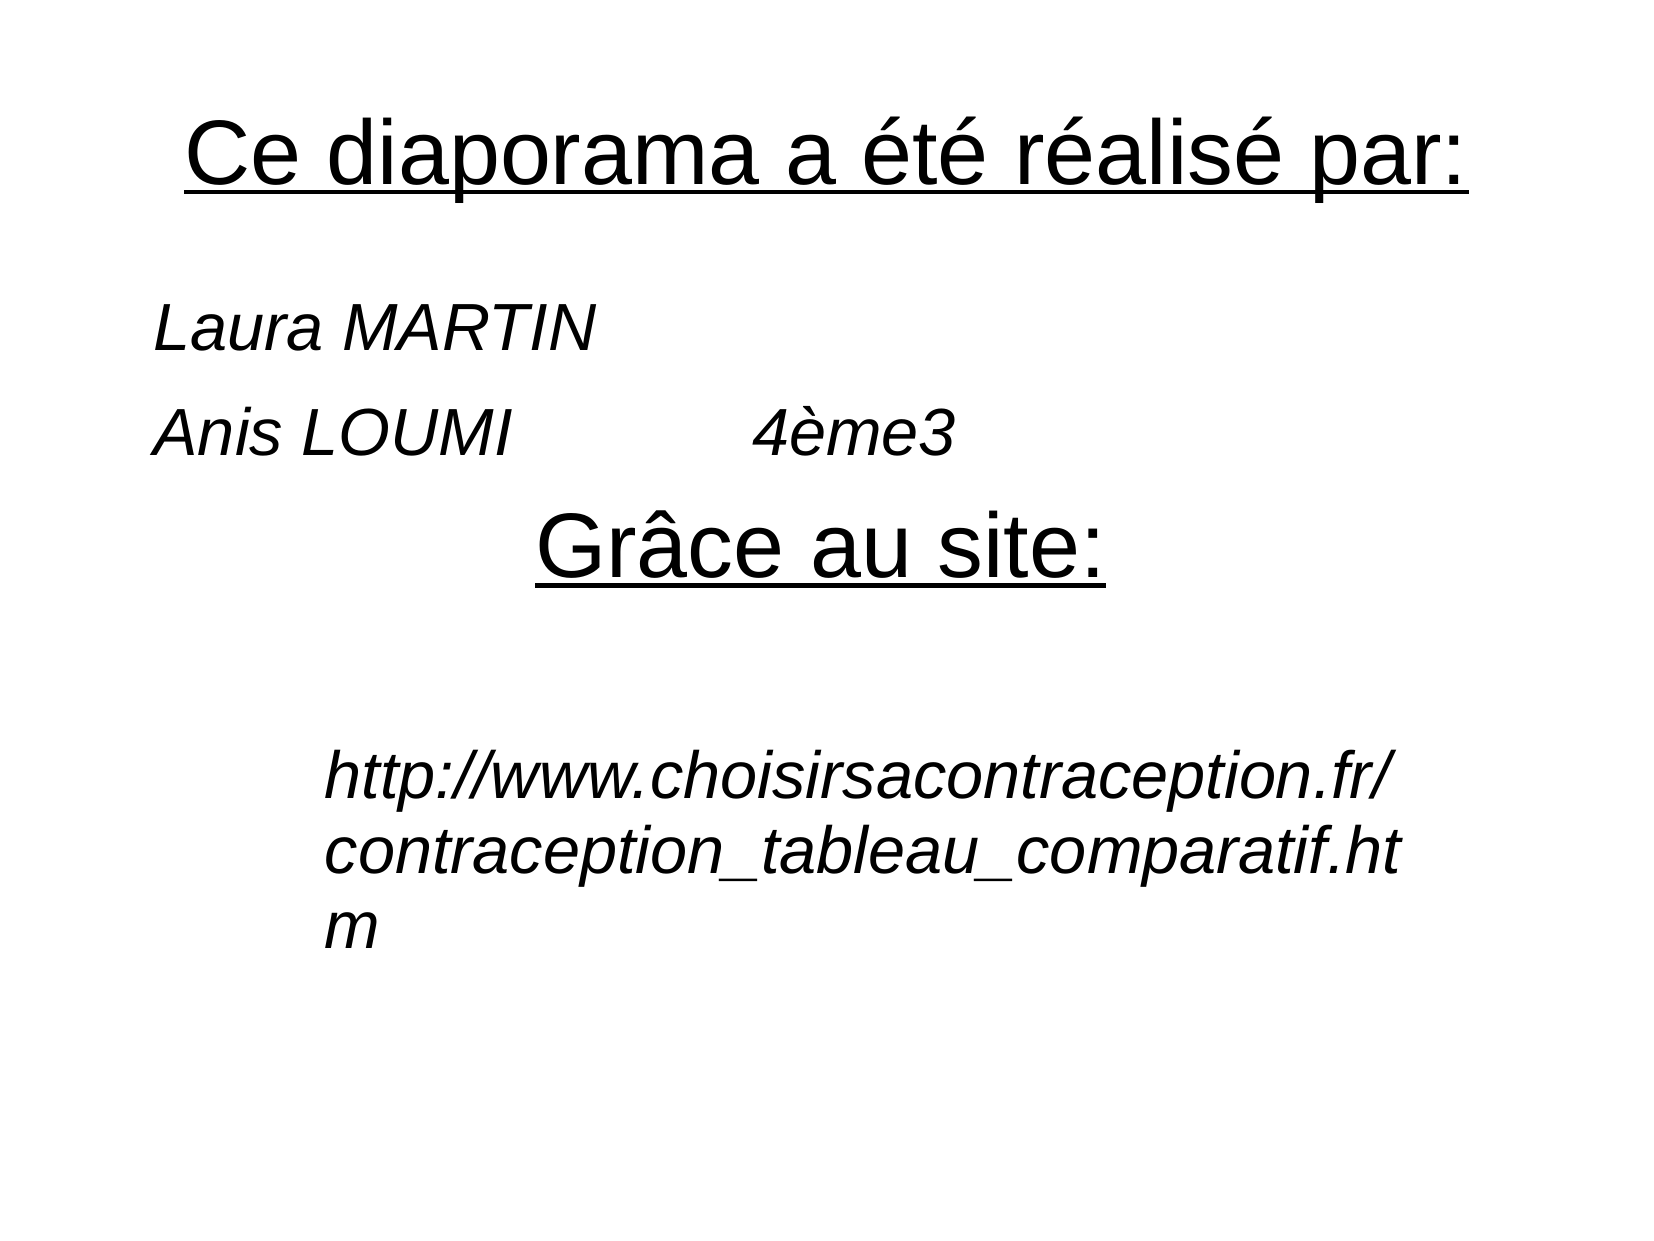

# Ce diaporama a été réalisé par:
Laura MARTIN
Anis LOUMI 4ème3
Grâce au site:
http://www.choisirsacontraception.fr/contraception_tableau_comparatif.htm